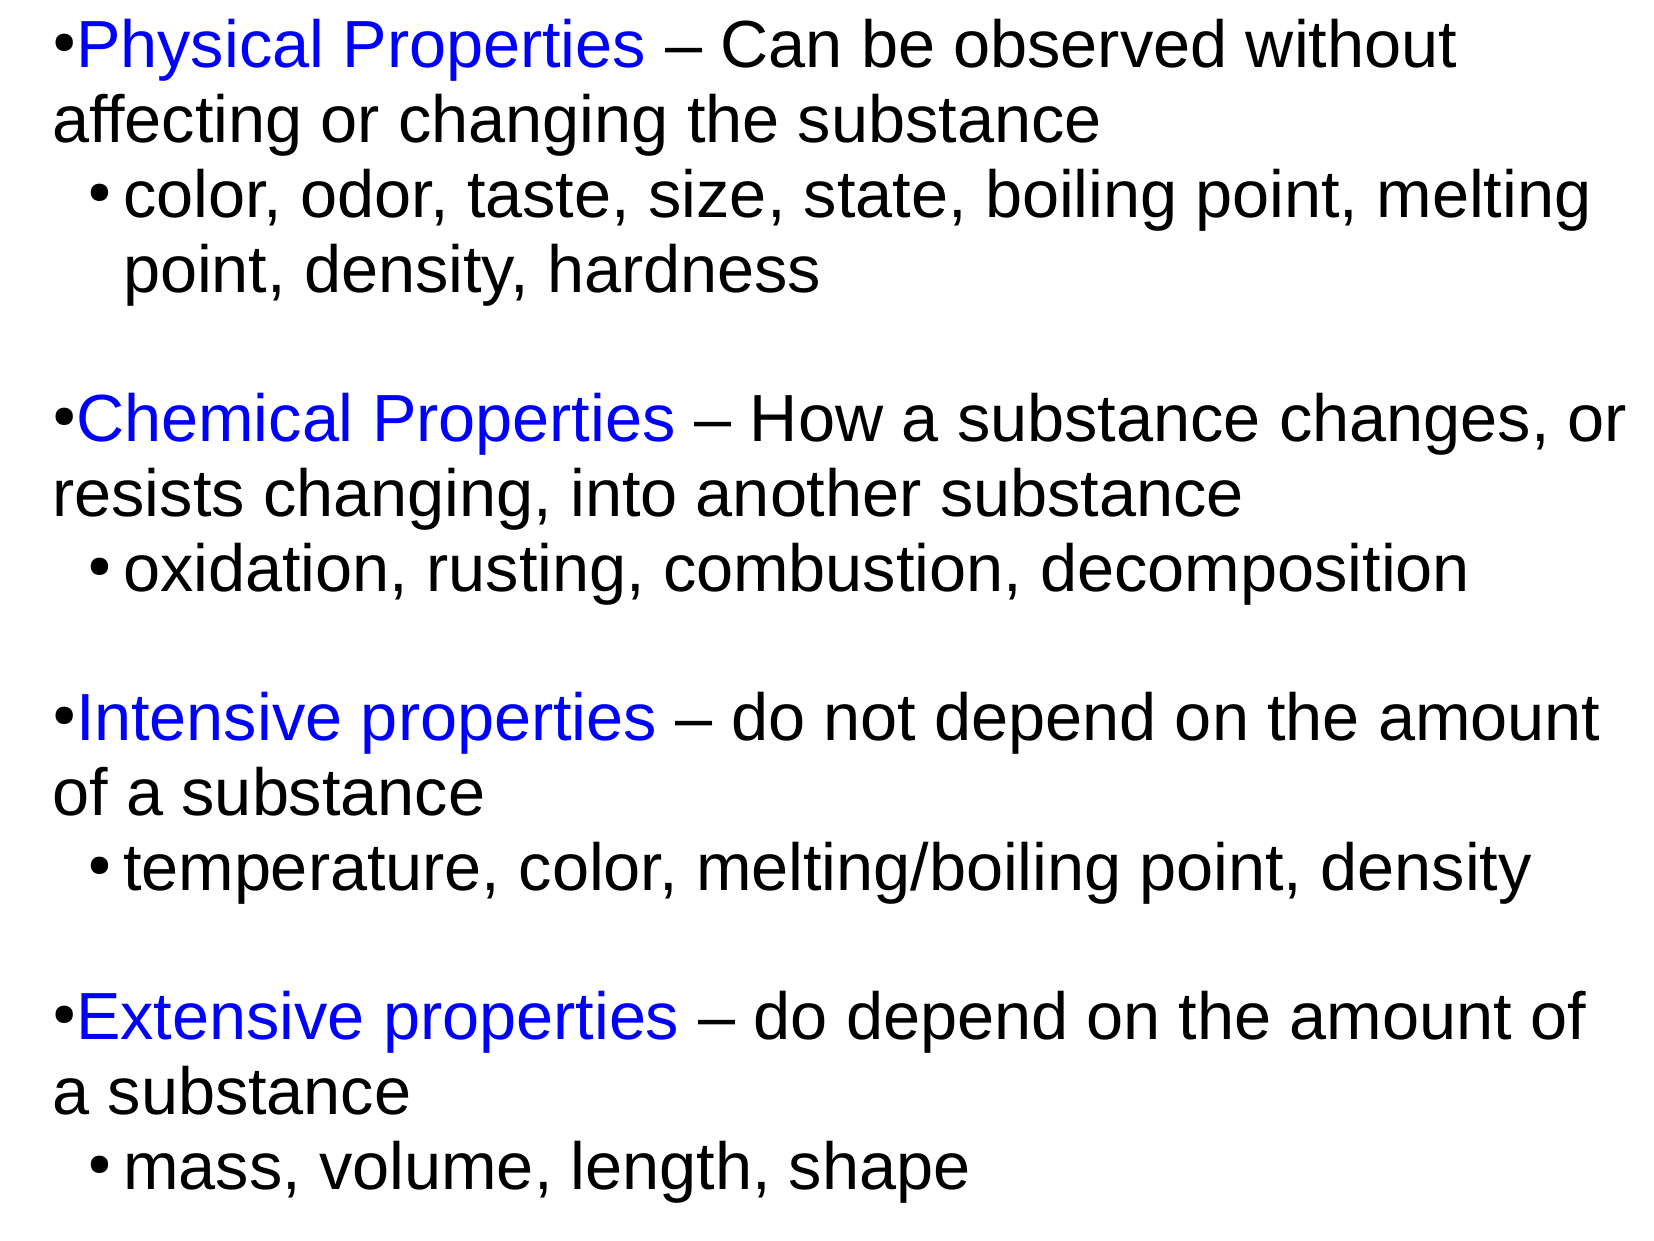

Physical Properties – Can be observed without affecting or changing the substance
color, odor, taste, size, state, boiling point, melting point, density, hardness
Chemical Properties – How a substance changes, or resists changing, into another substance
oxidation, rusting, combustion, decomposition
Intensive properties – do not depend on the amount of a substance
temperature, color, melting/boiling point, density
Extensive properties – do depend on the amount of a substance
mass, volume, length, shape